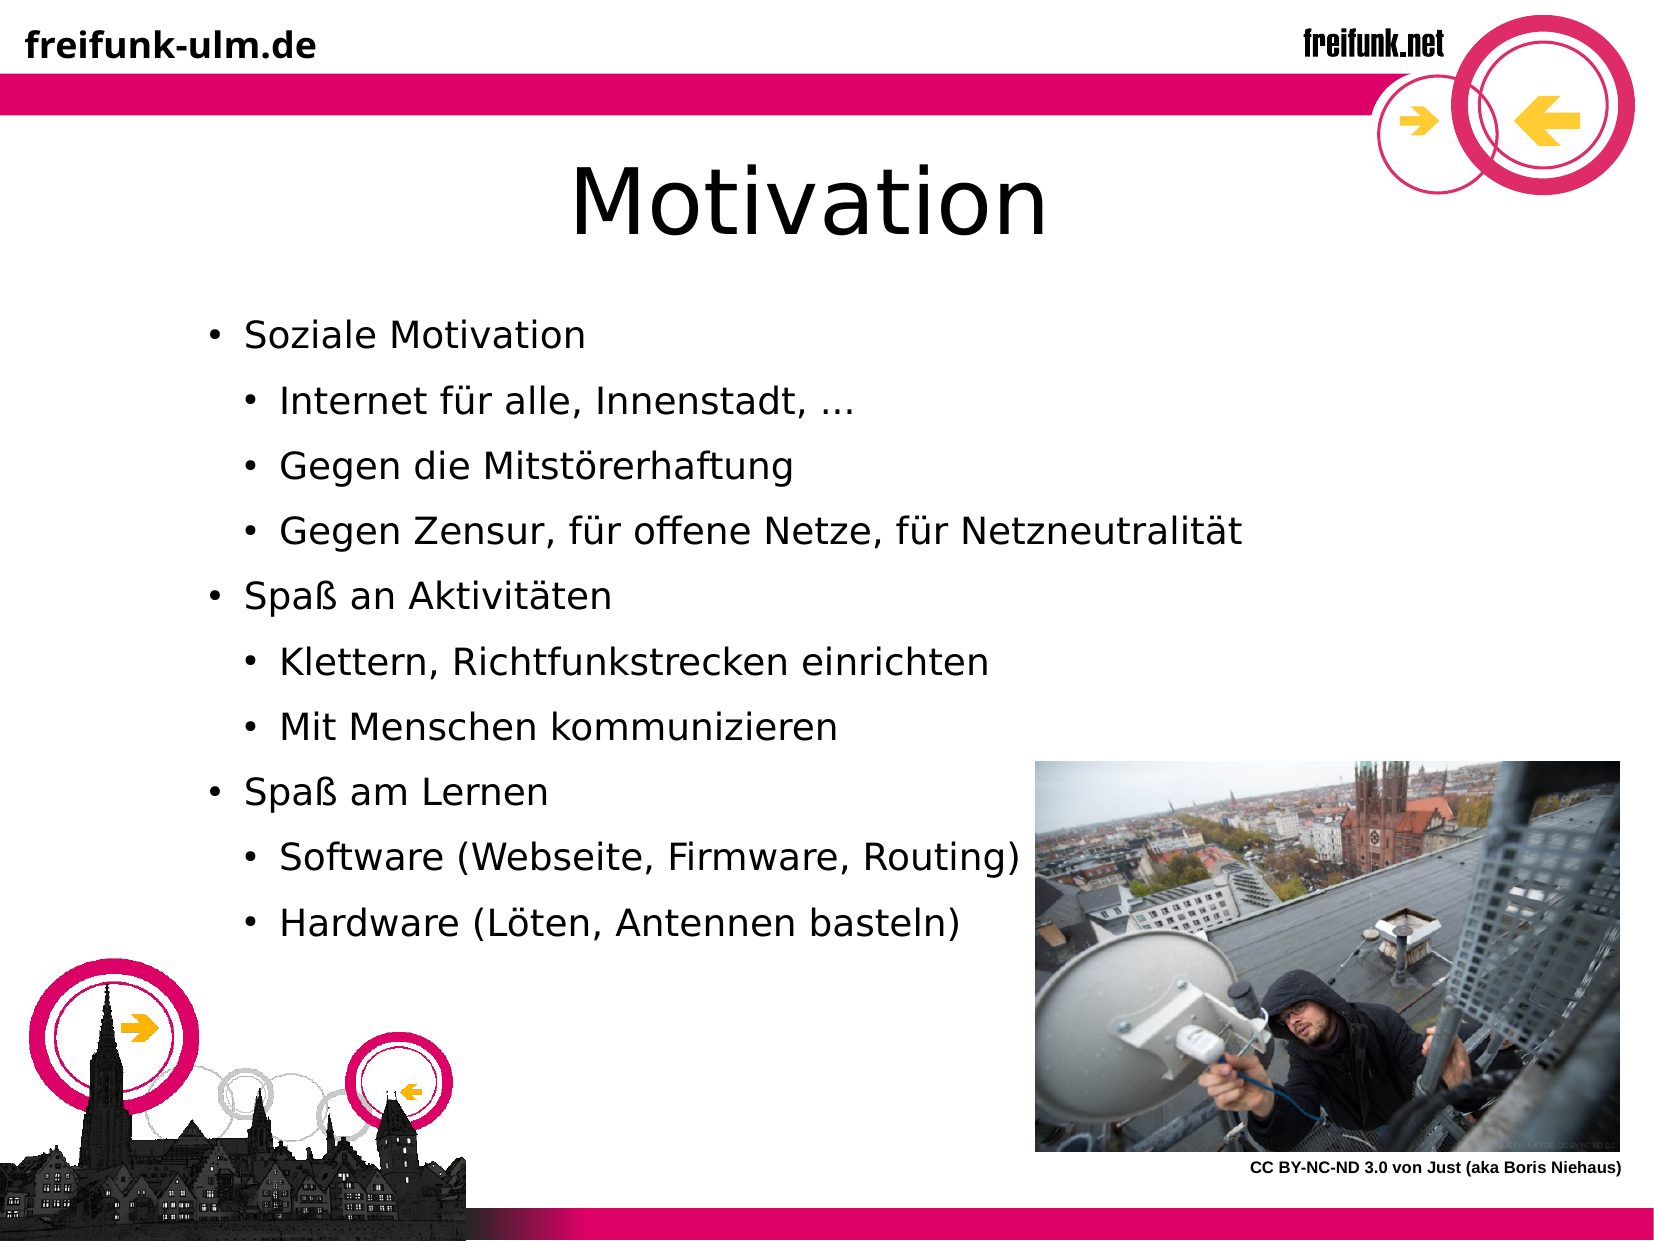

# Motivation
Soziale Motivation
Internet für alle, Innenstadt, ...
Gegen die Mitstörerhaftung
Gegen Zensur, für offene Netze, für Netzneutralität
Spaß an Aktivitäten
Klettern, Richtfunkstrecken einrichten
Mit Menschen kommunizieren
Spaß am Lernen
Software (Webseite, Firmware, Routing)
Hardware (Löten, Antennen basteln)
CC BY-NC-ND 3.0 von Just (aka Boris Niehaus)